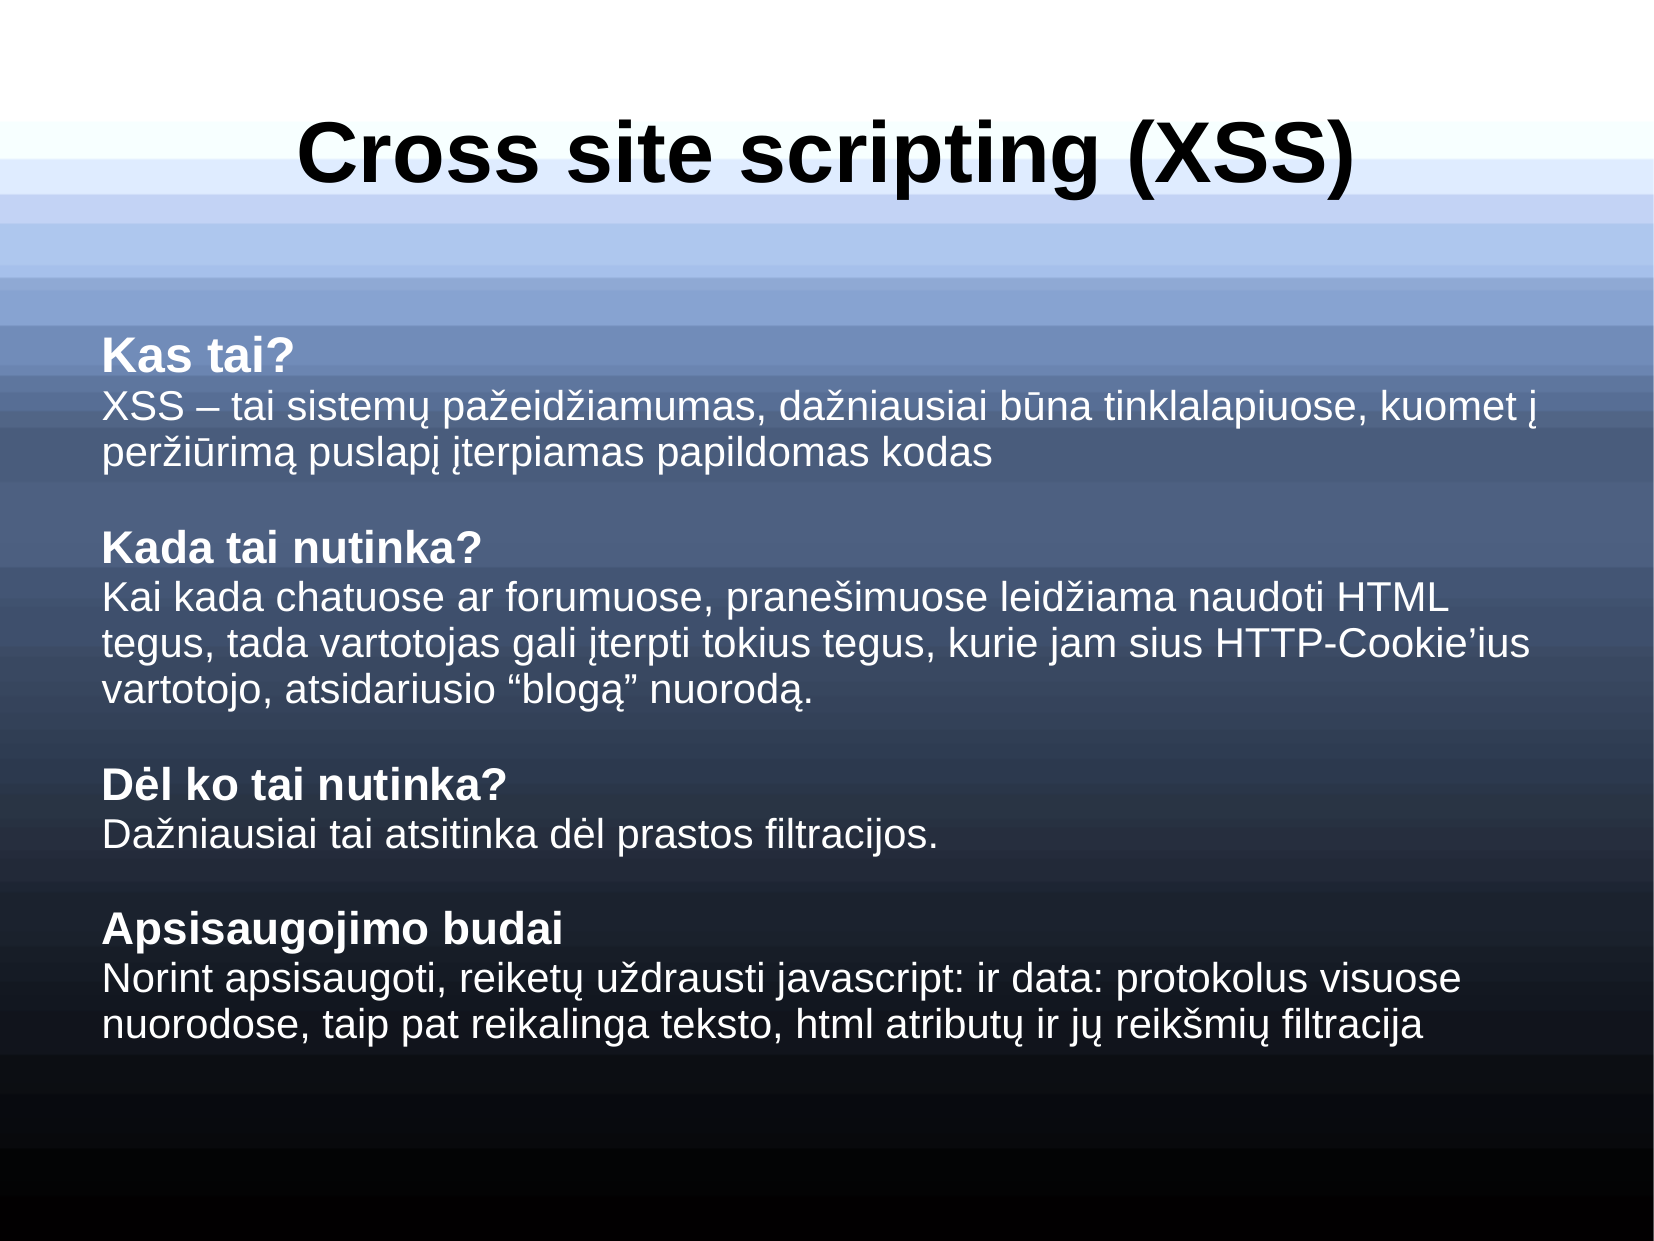

# Cross site scripting (XSS)
Kas tai?
XSS – tai sistemų pažeidžiamumas, dažniausiai būna tinklalapiuose, kuomet į peržiūrimą puslapį įterpiamas papildomas kodas
Kada tai nutinka?
Kai kada chatuose ar forumuose, pranešimuose leidžiama naudoti HTML tegus, tada vartotojas gali įterpti tokius tegus, kurie jam sius HTTP-Cookie’ius vartotojo, atsidariusio “blogą” nuorodą.
Dėl ko tai nutinka?
Dažniausiai tai atsitinka dėl prastos filtracijos.
Apsisaugojimo budai
Norint apsisaugoti, reiketų uždrausti javascript: ir data: protokolus visuose nuorodose, taip pat reikalinga teksto, html atributų ir jų reikšmių filtracija